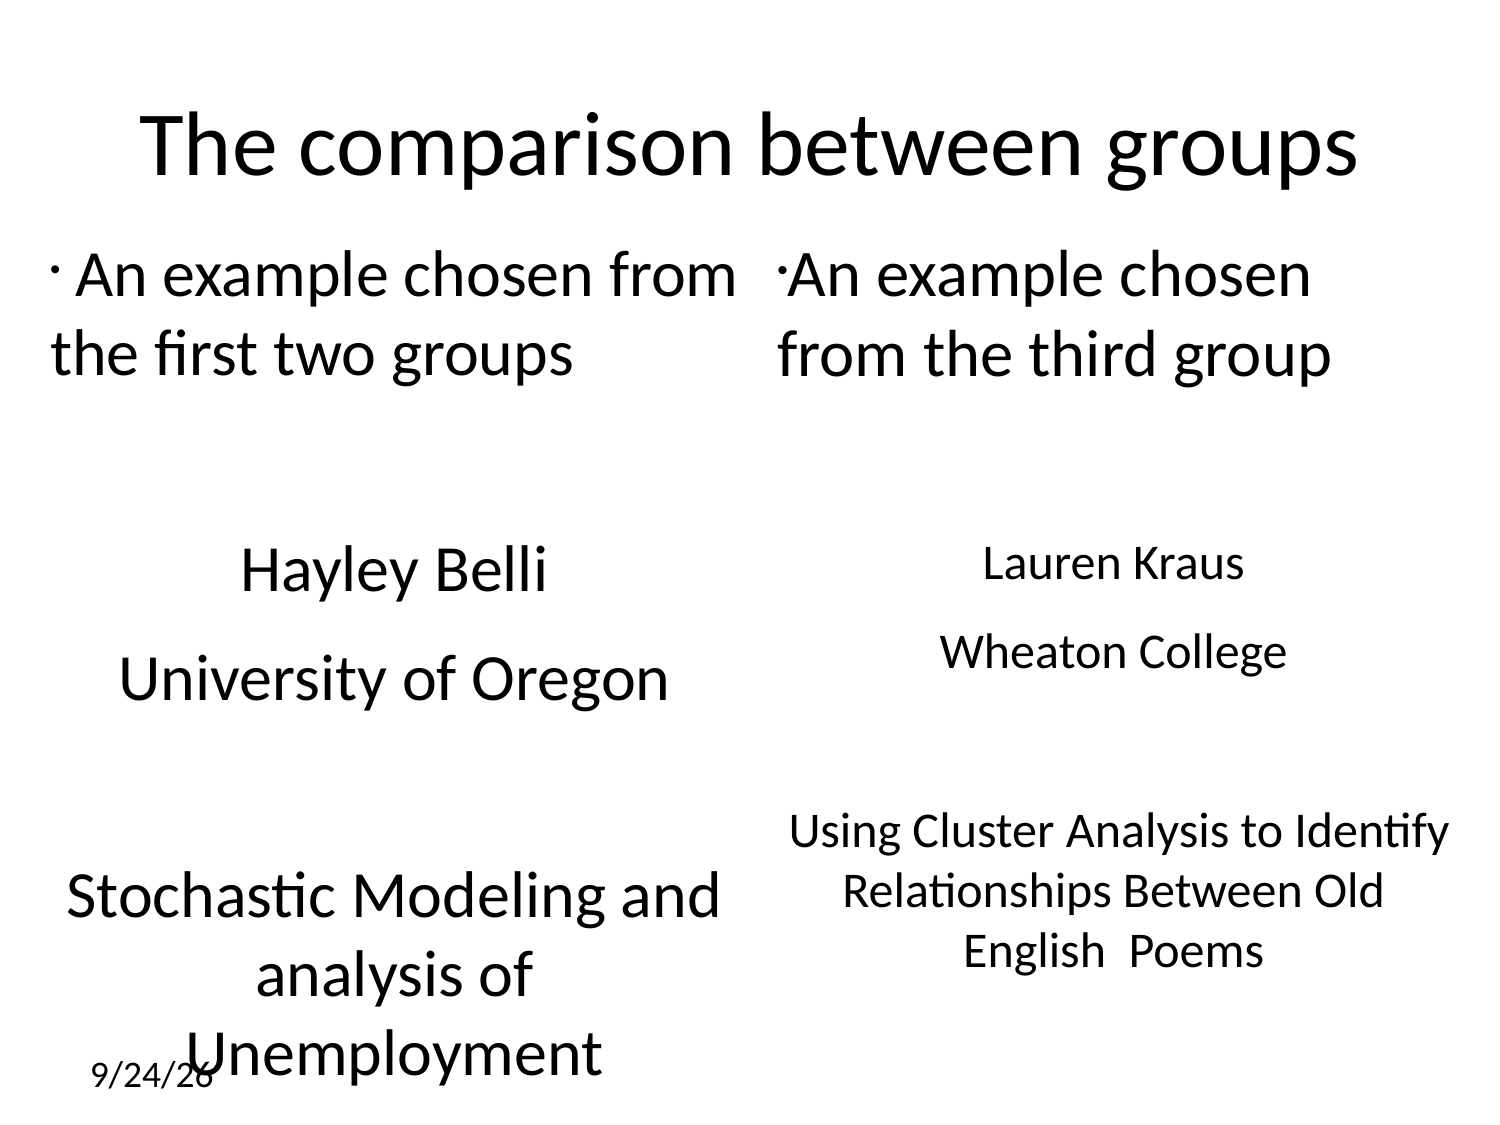

# The comparison between groups
 An example chosen from the first two groups
Hayley Belli
University of Oregon
Stochastic Modeling and analysis of Unemployment
An example chosen from the third group
Lauren Kraus
Wheaton College
 Using Cluster Analysis to Identify Relationships Between Old English Poems